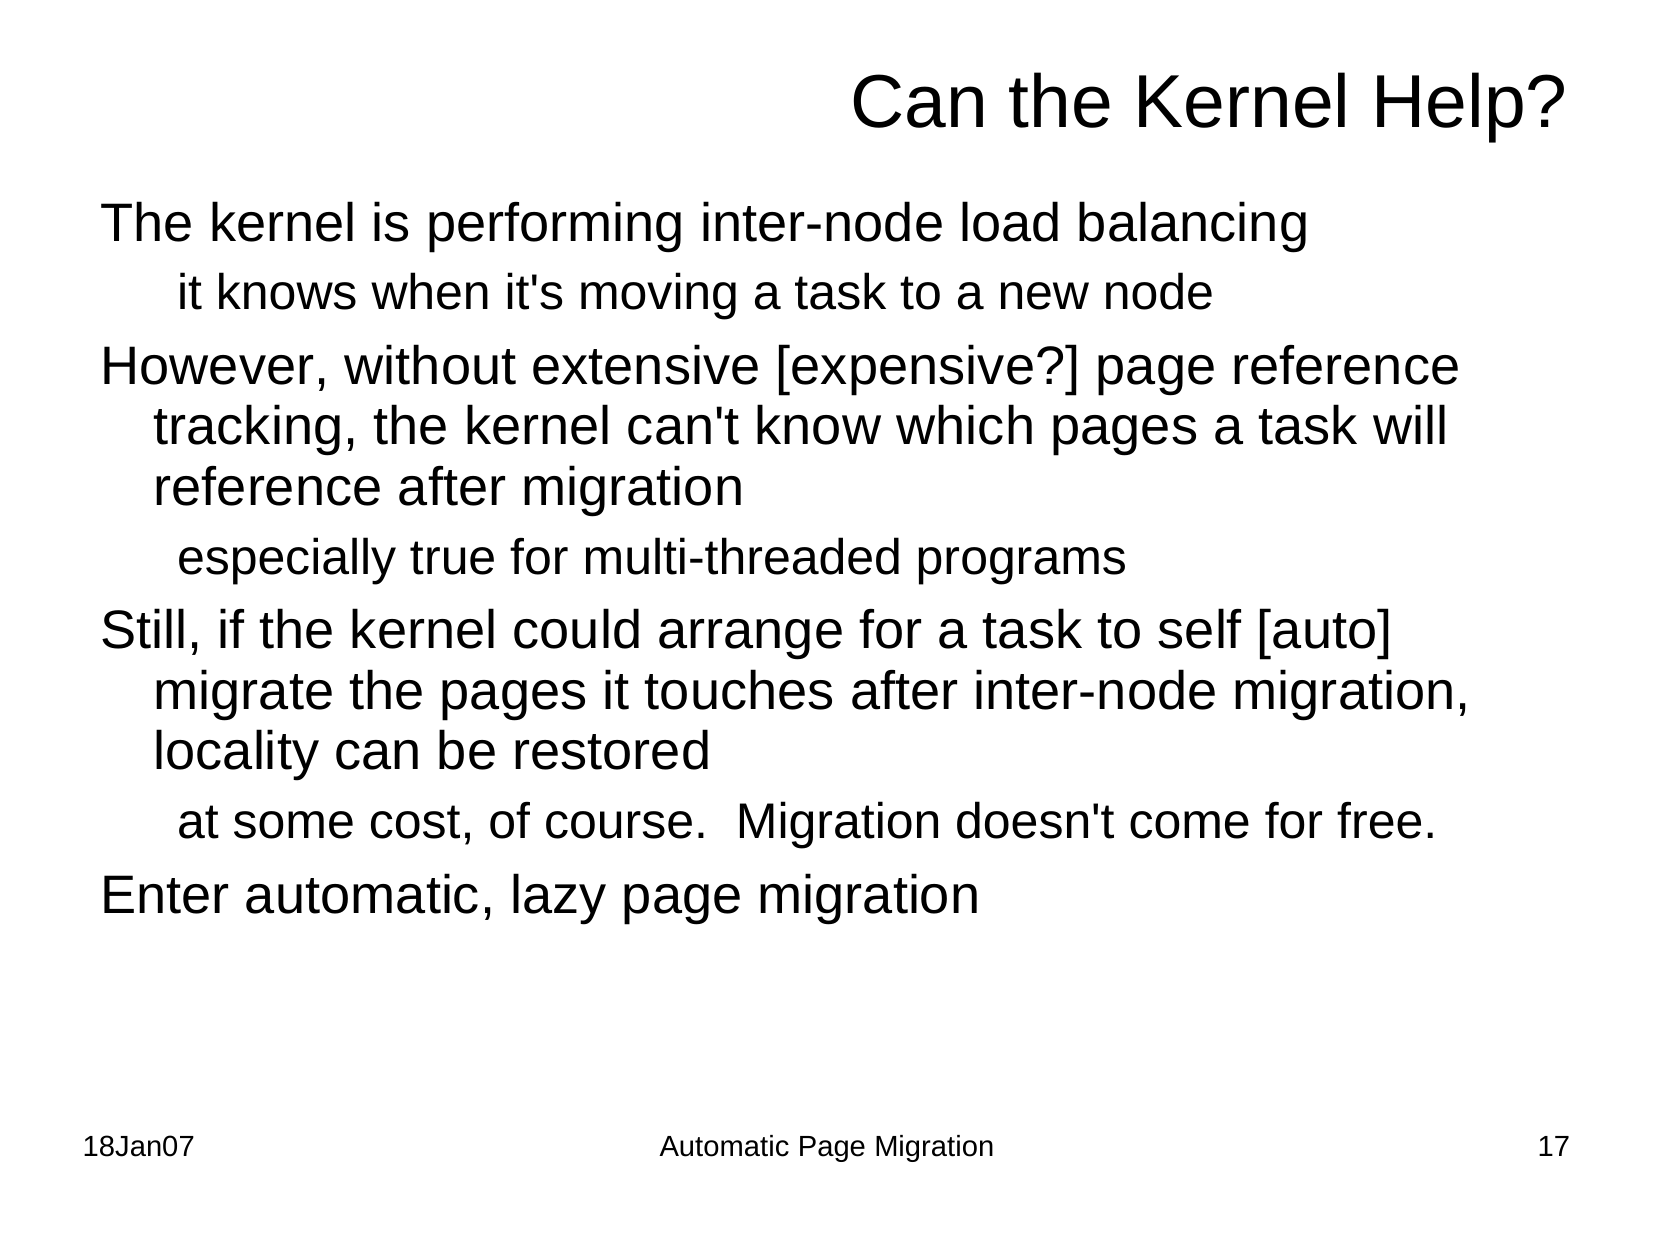

# Can the Kernel Help?
The kernel is performing inter-node load balancing
it knows when it's moving a task to a new node
However, without extensive [expensive?] page reference tracking, the kernel can't know which pages a task will reference after migration
especially true for multi-threaded programs
Still, if the kernel could arrange for a task to self [auto] migrate the pages it touches after inter-node migration, locality can be restored
at some cost, of course. Migration doesn't come for free.
Enter automatic, lazy page migration
18Jan07
Automatic Page Migration
17